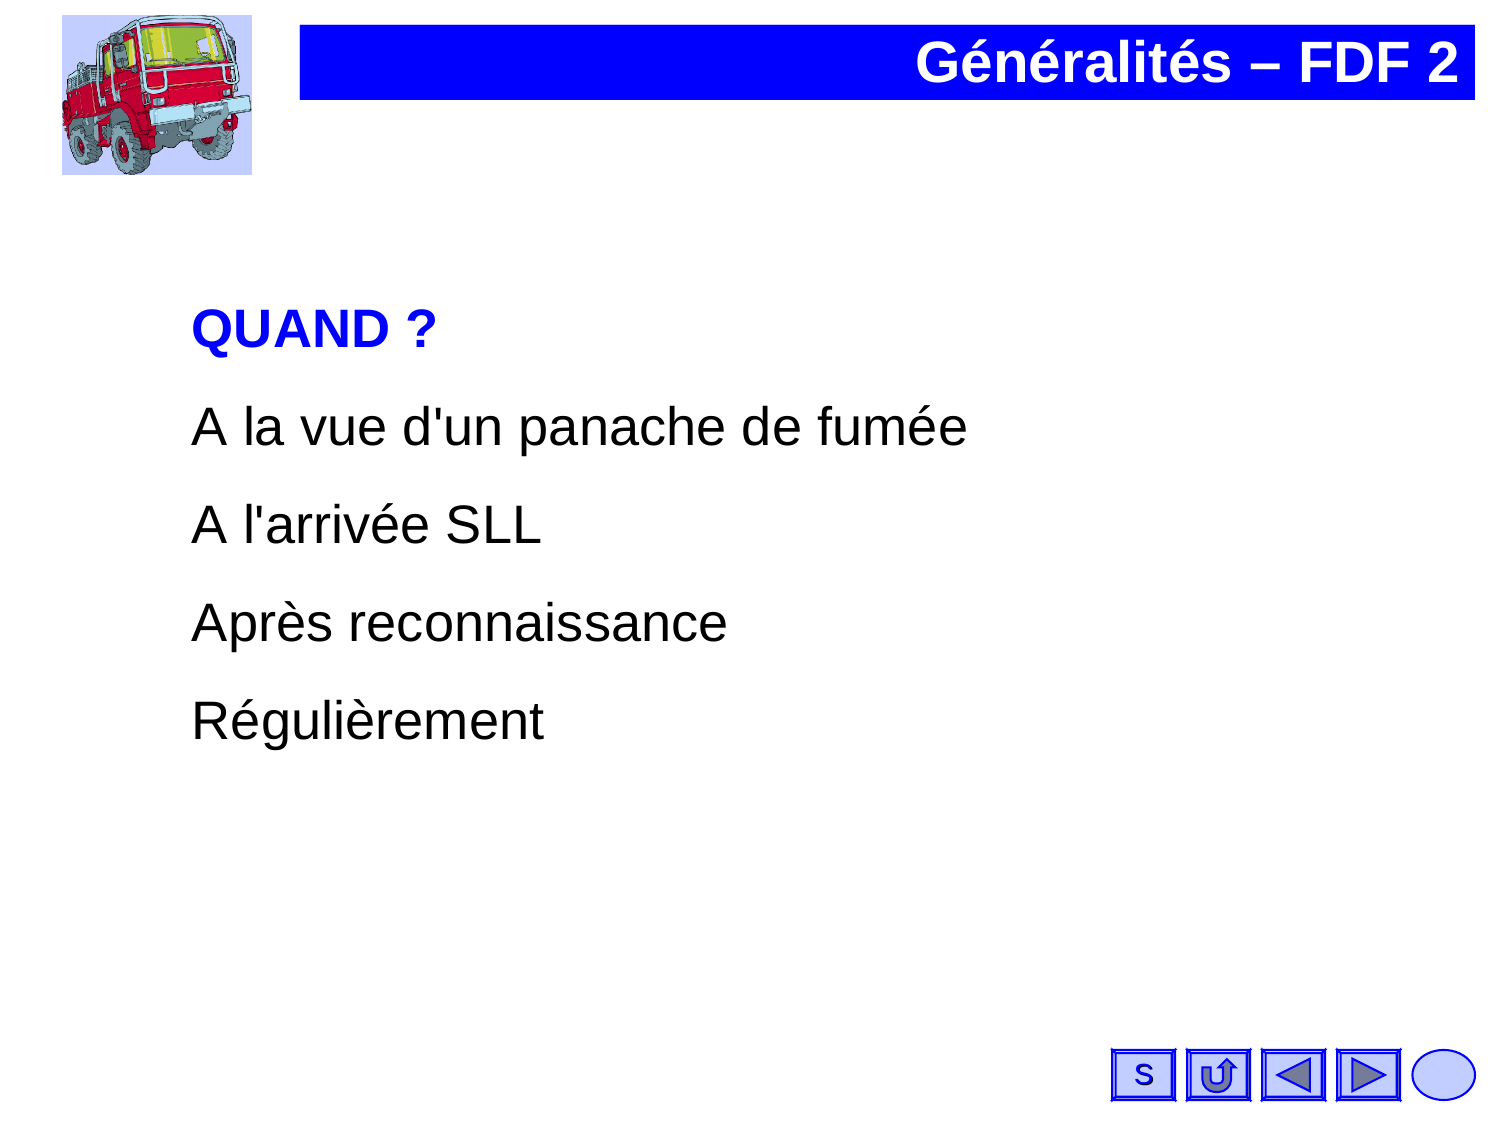

Généralités – FDF 2
QUAND ?
A la vue d'un panache de fumée
A l'arrivée SLL
Après reconnaissance
Régulièrement